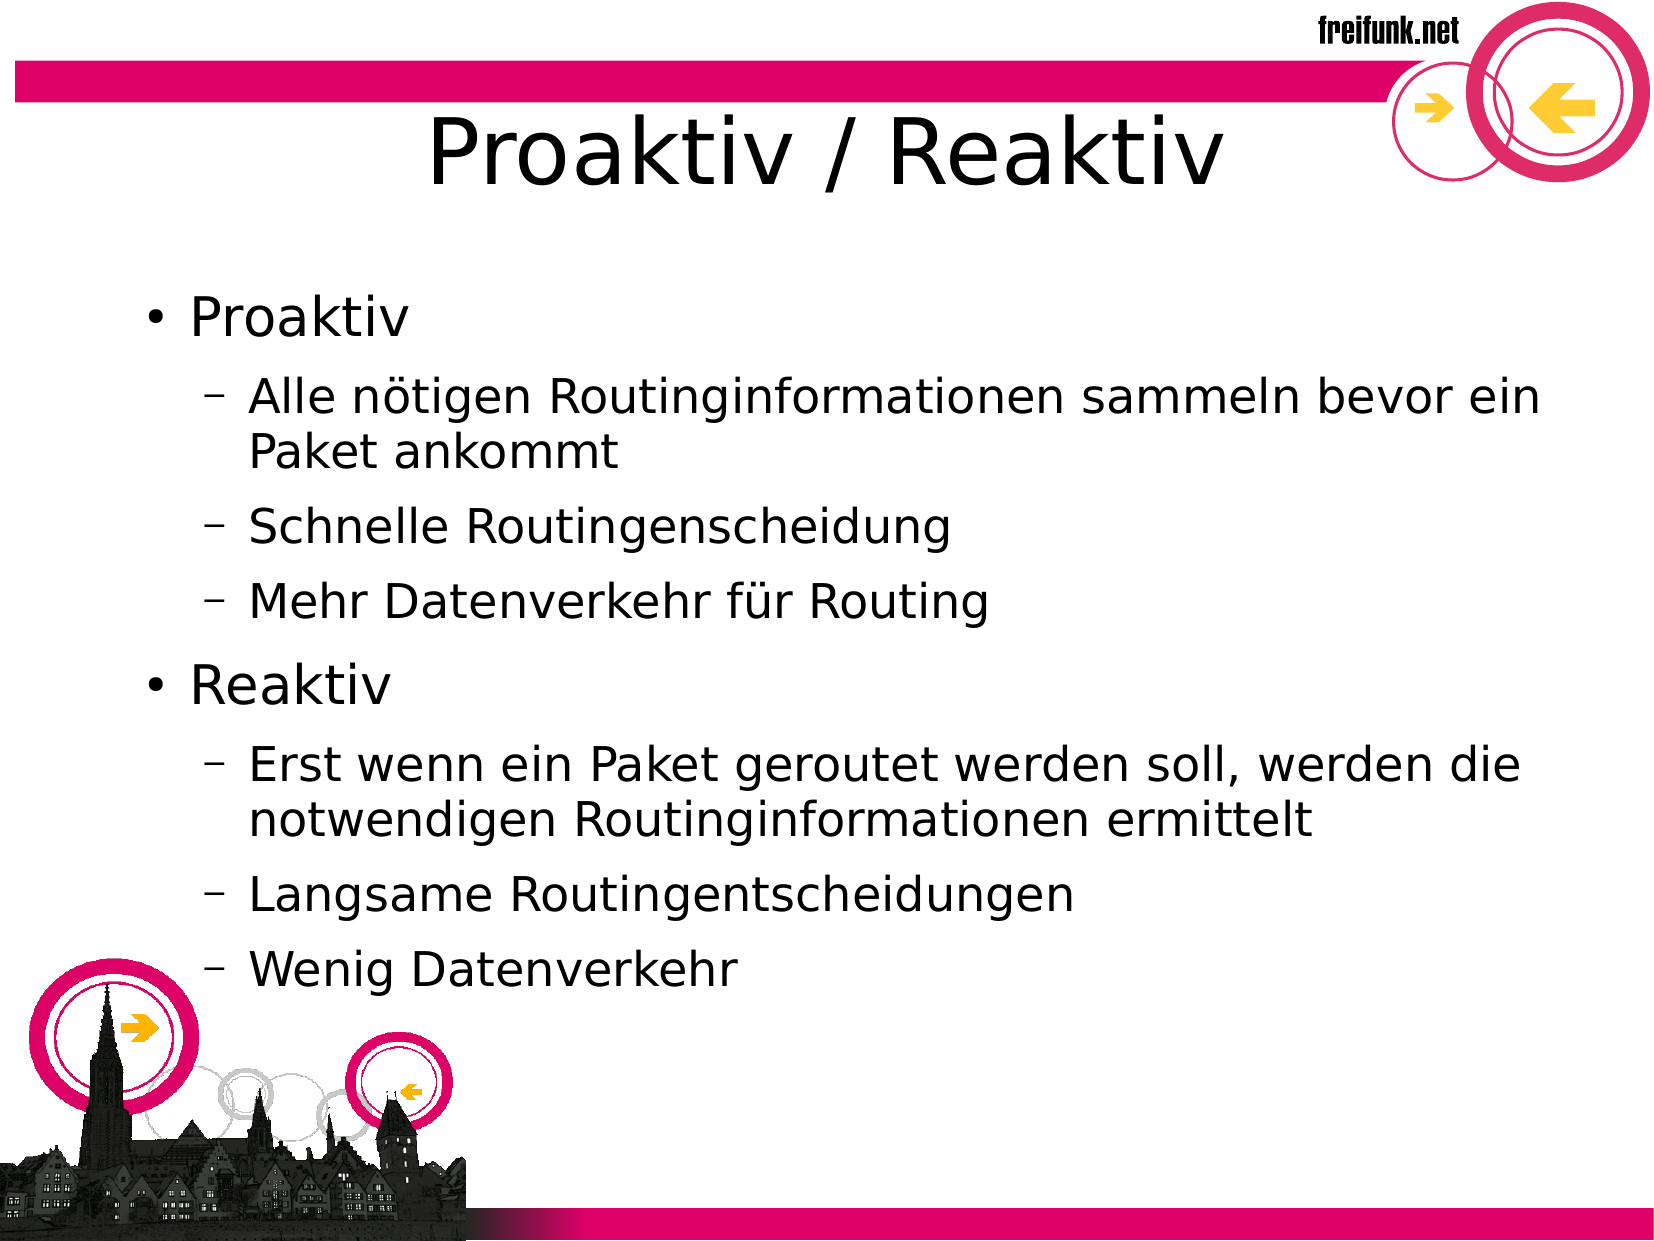

# Proaktiv / Reaktiv
Proaktiv
Alle nötigen Routinginformationen sammeln bevor ein Paket ankommt
Schnelle Routingenscheidung
Mehr Datenverkehr für Routing
Reaktiv
Erst wenn ein Paket geroutet werden soll, werden die notwendigen Routinginformationen ermittelt
Langsame Routingentscheidungen
Wenig Datenverkehr